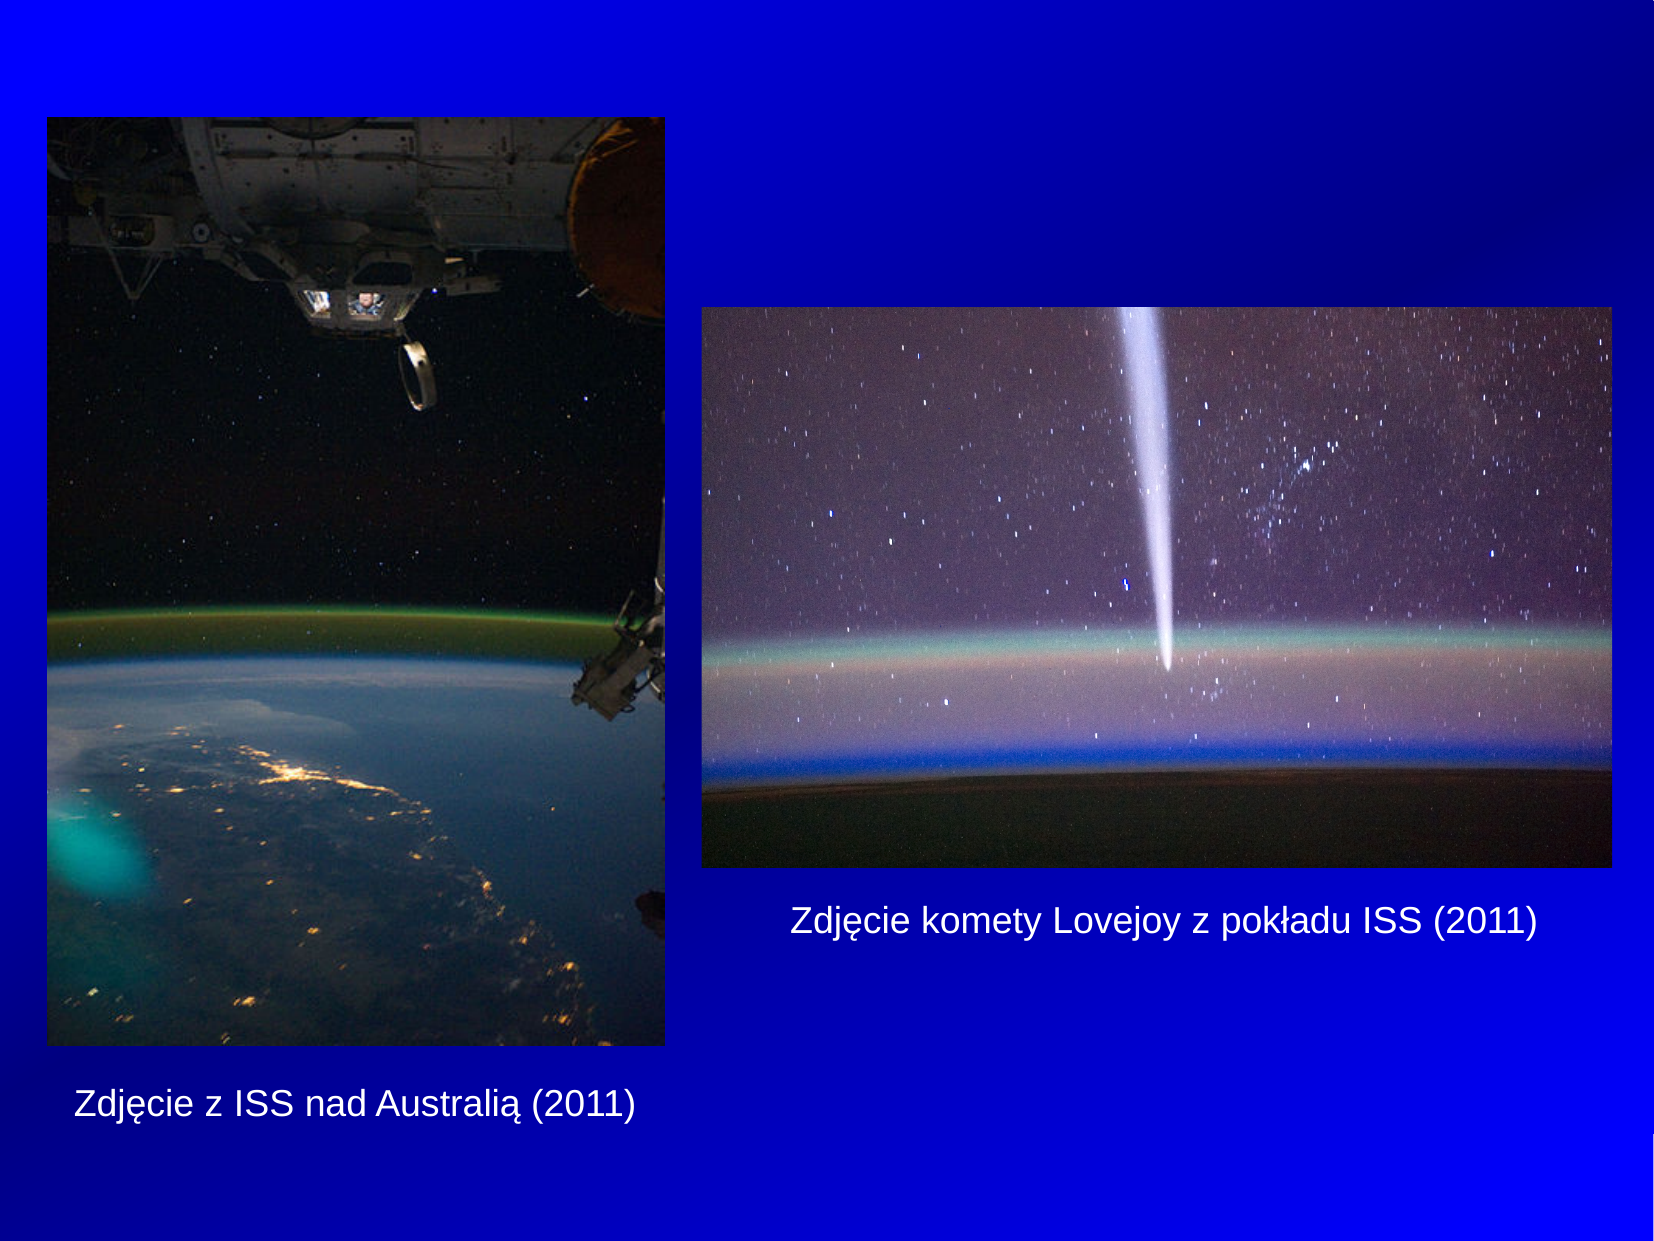

Zdjęcie komety Lovejoy z pokładu ISS (2011)
Zdjęcie z ISS nad Australią (2011)